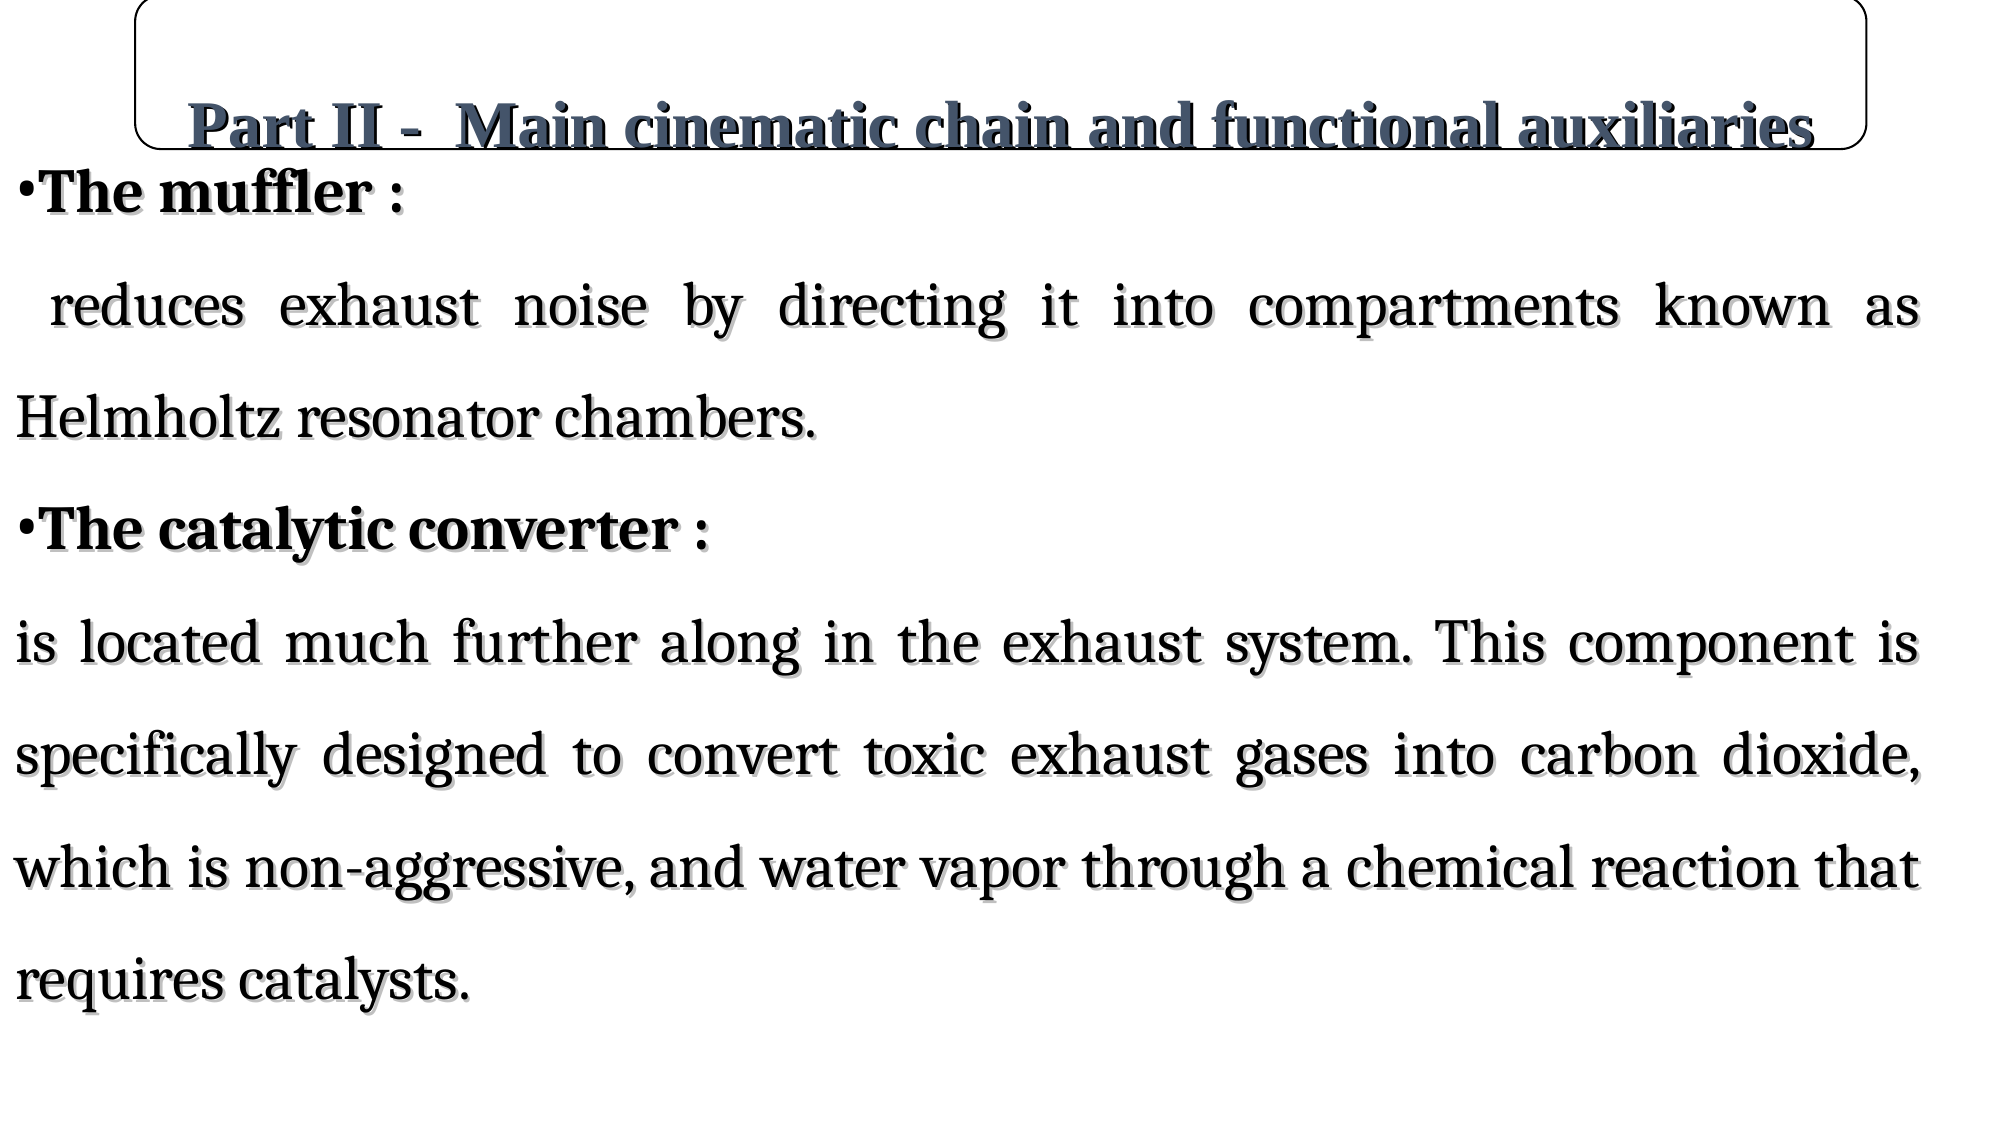

Part II - Main cinematic chain and functional auxiliaries
The muffler :
 reduces exhaust noise by directing it into compartments known as Helmholtz resonator chambers.
The catalytic converter :
is located much further along in the exhaust system. This component is specifically designed to convert toxic exhaust gases into carbon dioxide, which is non-aggressive, and water vapor through a chemical reaction that requires catalysts.